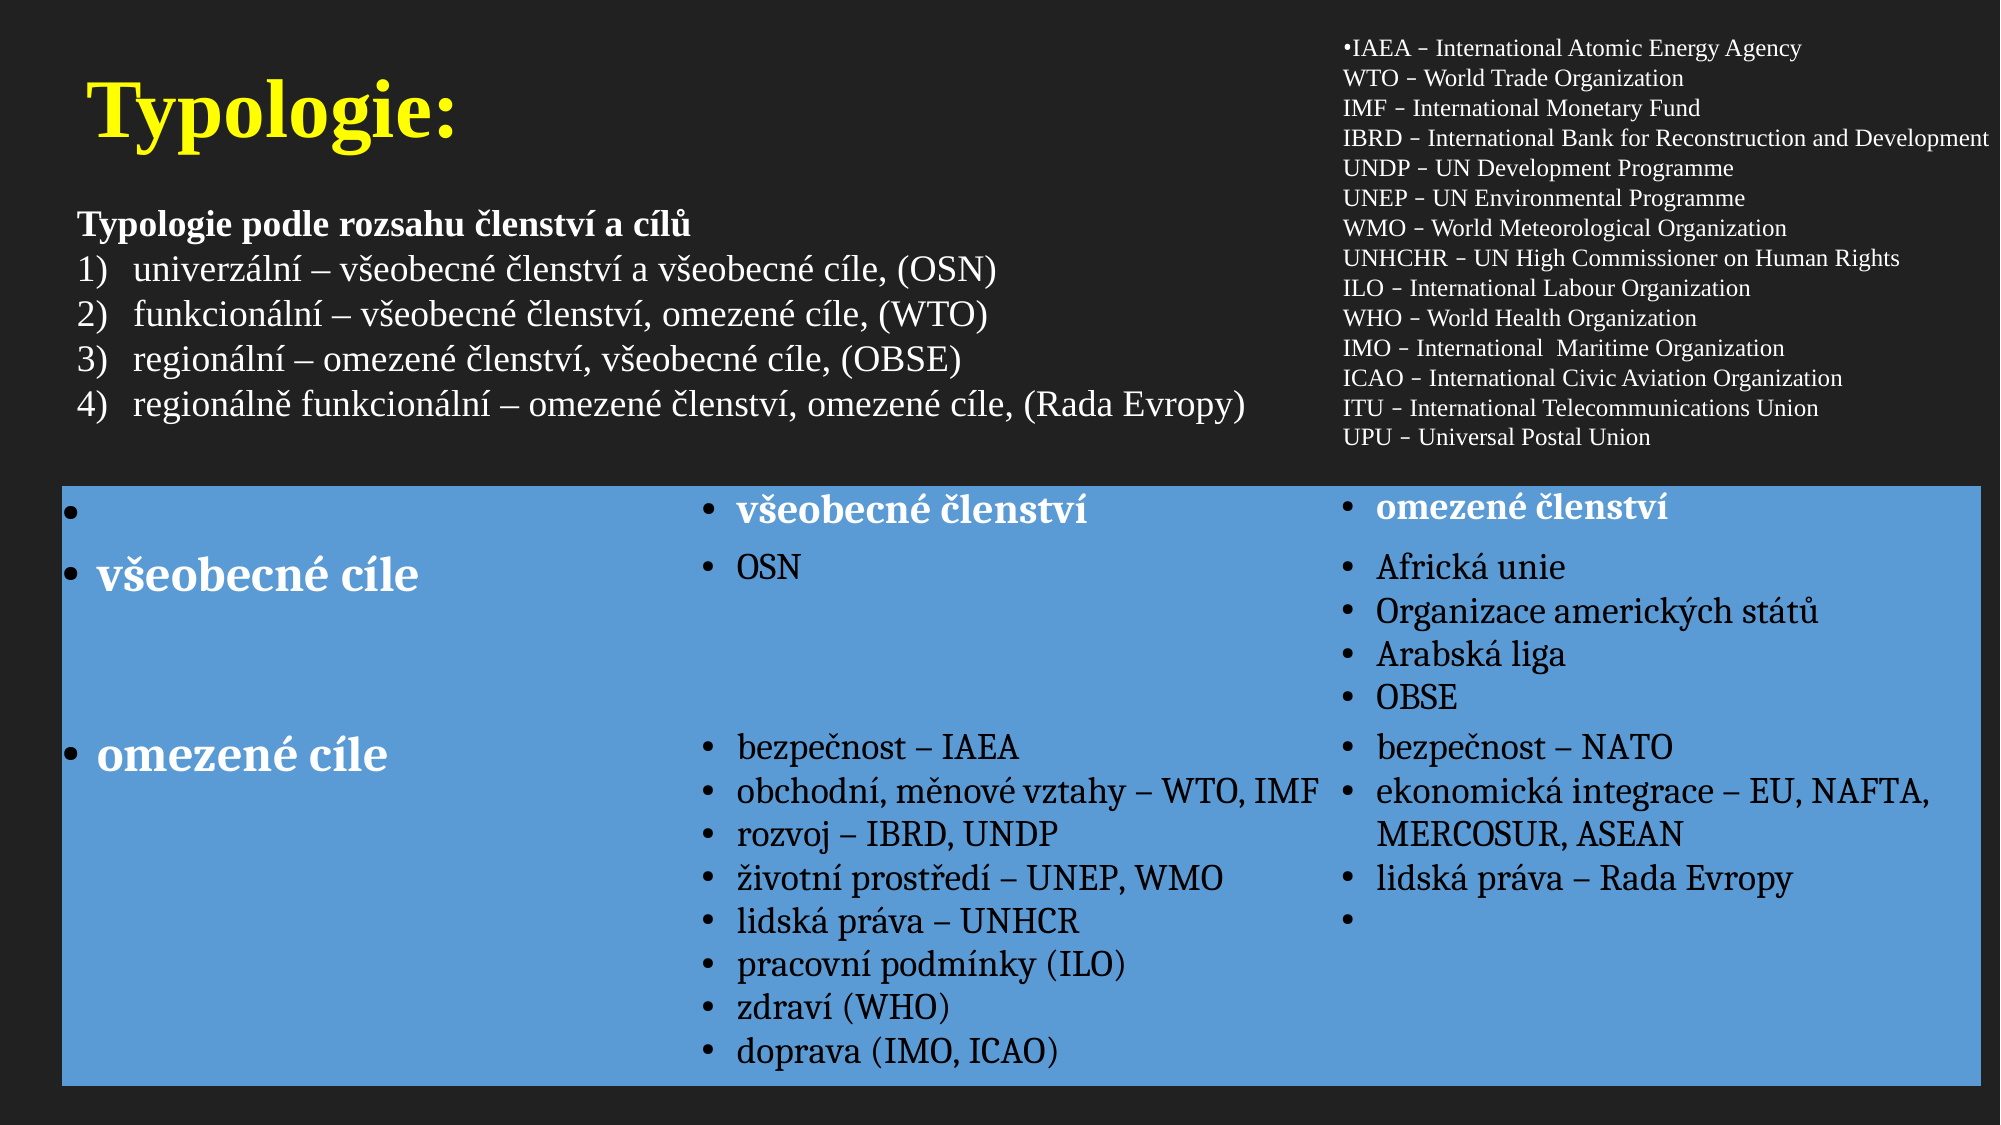

IAEA – International Atomic Energy Agency
WTO – World Trade Organization
IMF – International Monetary Fund
IBRD – International Bank for Reconstruction and Development
UNDP – UN Development Programme
UNEP – UN Environmental Programme
WMO – World Meteorological Organization
UNHCHR – UN High Commissioner on Human Rights
ILO – International Labour Organization
WHO – World Health Organization
IMO – International Maritime Organization
ICAO – International Civic Aviation Organization
ITU – International Telecommunications Union
UPU – Universal Postal Union
 Typologie:
Typologie podle rozsahu členství a cílů
univerzální – všeobecné členství a všeobecné cíle, (OSN)
funkcionální – všeobecné členství, omezené cíle, (WTO)
regionální – omezené členství, všeobecné cíle, (OBSE)
regionálně funkcionální – omezené členství, omezené cíle, (Rada Evropy)
| | všeobecné členství | omezené členství |
| --- | --- | --- |
| všeobecné cíle | OSN | Africká unie Organizace amerických států Arabská liga OBSE |
| omezené cíle | bezpečnost – IAEA obchodní, měnové vztahy – WTO, IMF rozvoj – IBRD, UNDP životní prostředí – UNEP, WMO lidská práva – UNHCR pracovní podmínky (ILO) zdraví (WHO) doprava (IMO, ICAO) | bezpečnost – NATO ekonomická integrace – EU, NAFTA, MERCOSUR, ASEAN lidská práva – Rada Evropy |